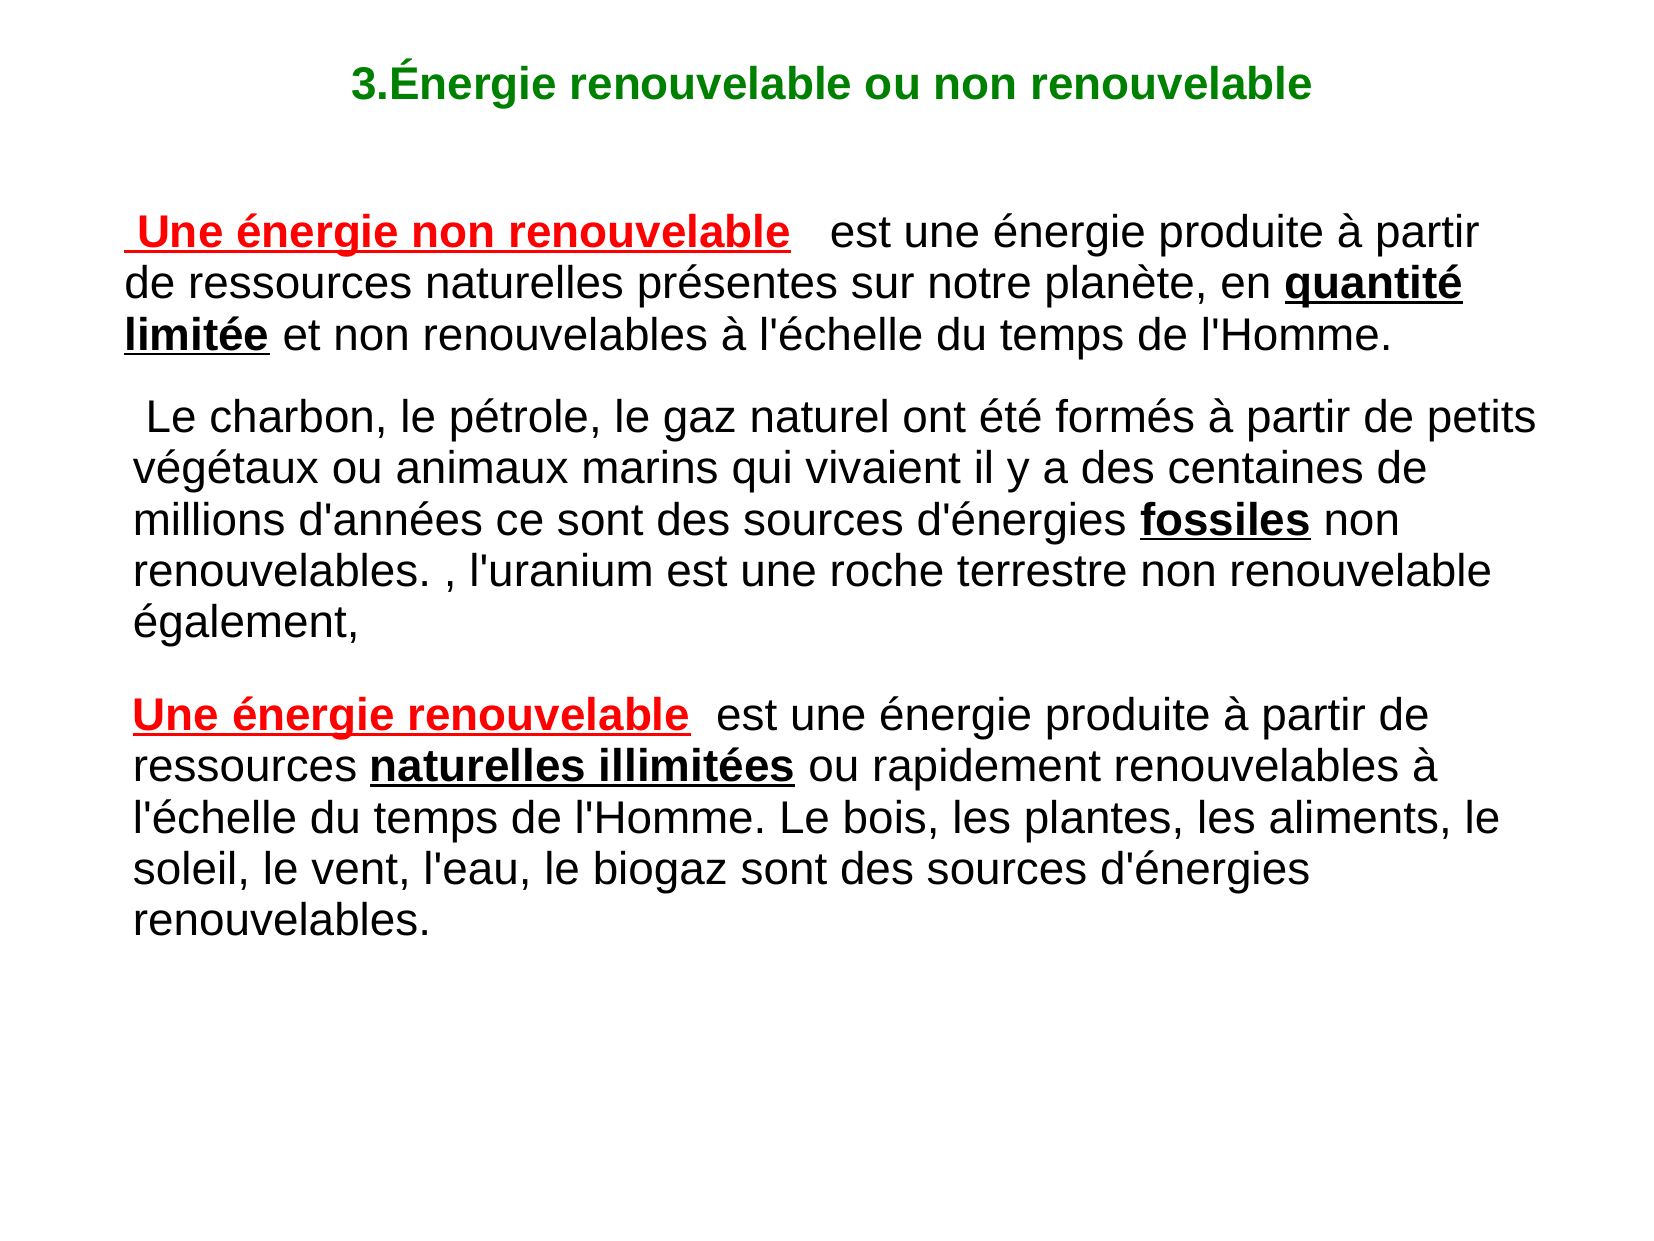

3.Énergie renouvelable ou non renouvelable
 Une énergie non renouvelable est une énergie produite à partir de ressources naturelles présentes sur notre planète, en quantité limitée et non renouvelables à l'échelle du temps de l'Homme.
 Le charbon, le pétrole, le gaz naturel ont été formés à partir de petits végétaux ou animaux marins qui vivaient il y a des centaines de millions d'années ce sont des sources d'énergies fossiles non renouvelables. , l'uranium est une roche terrestre non renouvelable également,
Une énergie renouvelable est une énergie produite à partir de ressources naturelles illimitées ou rapidement renouvelables à l'échelle du temps de l'Homme. Le bois, les plantes, les aliments, le soleil, le vent, l'eau, le biogaz sont des sources d'énergies renouvelables.